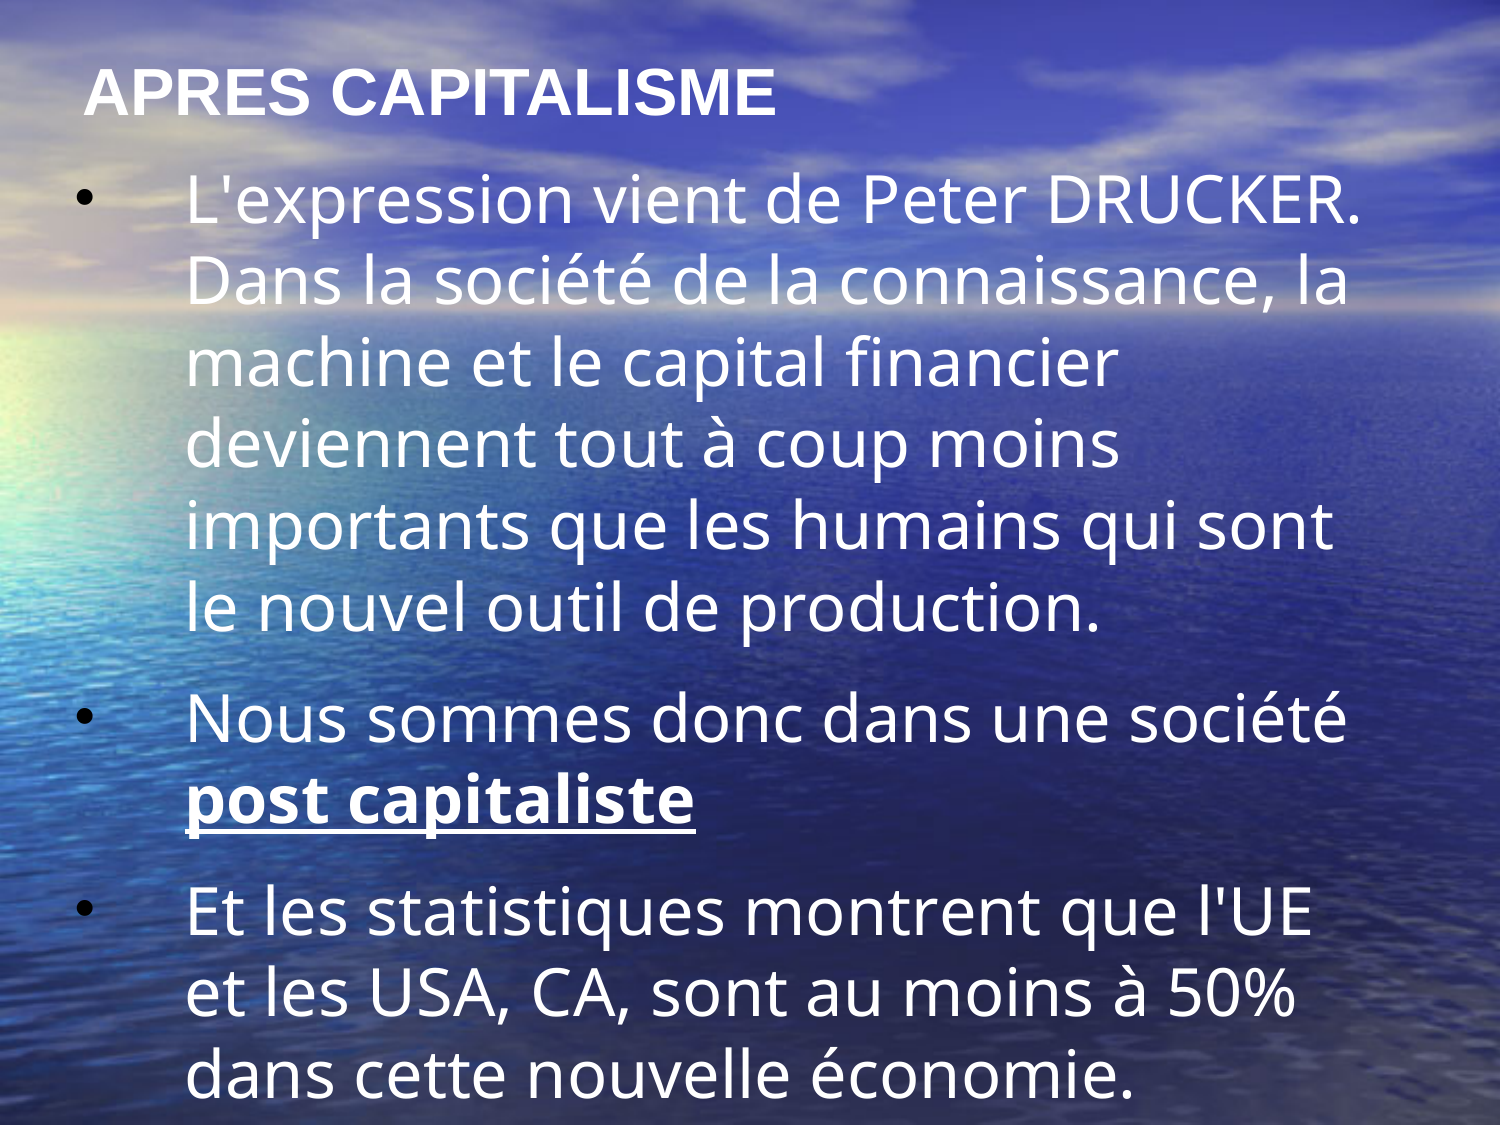

# APRES CAPITALISME
L'expression vient de Peter DRUCKER. Dans la société de la connaissance, la machine et le capital financier deviennent tout à coup moins importants que les humains qui sont le nouvel outil de production.
Nous sommes donc dans une société post capitaliste
Et les statistiques montrent que l'UE et les USA, CA, sont au moins à 50% dans cette nouvelle économie.